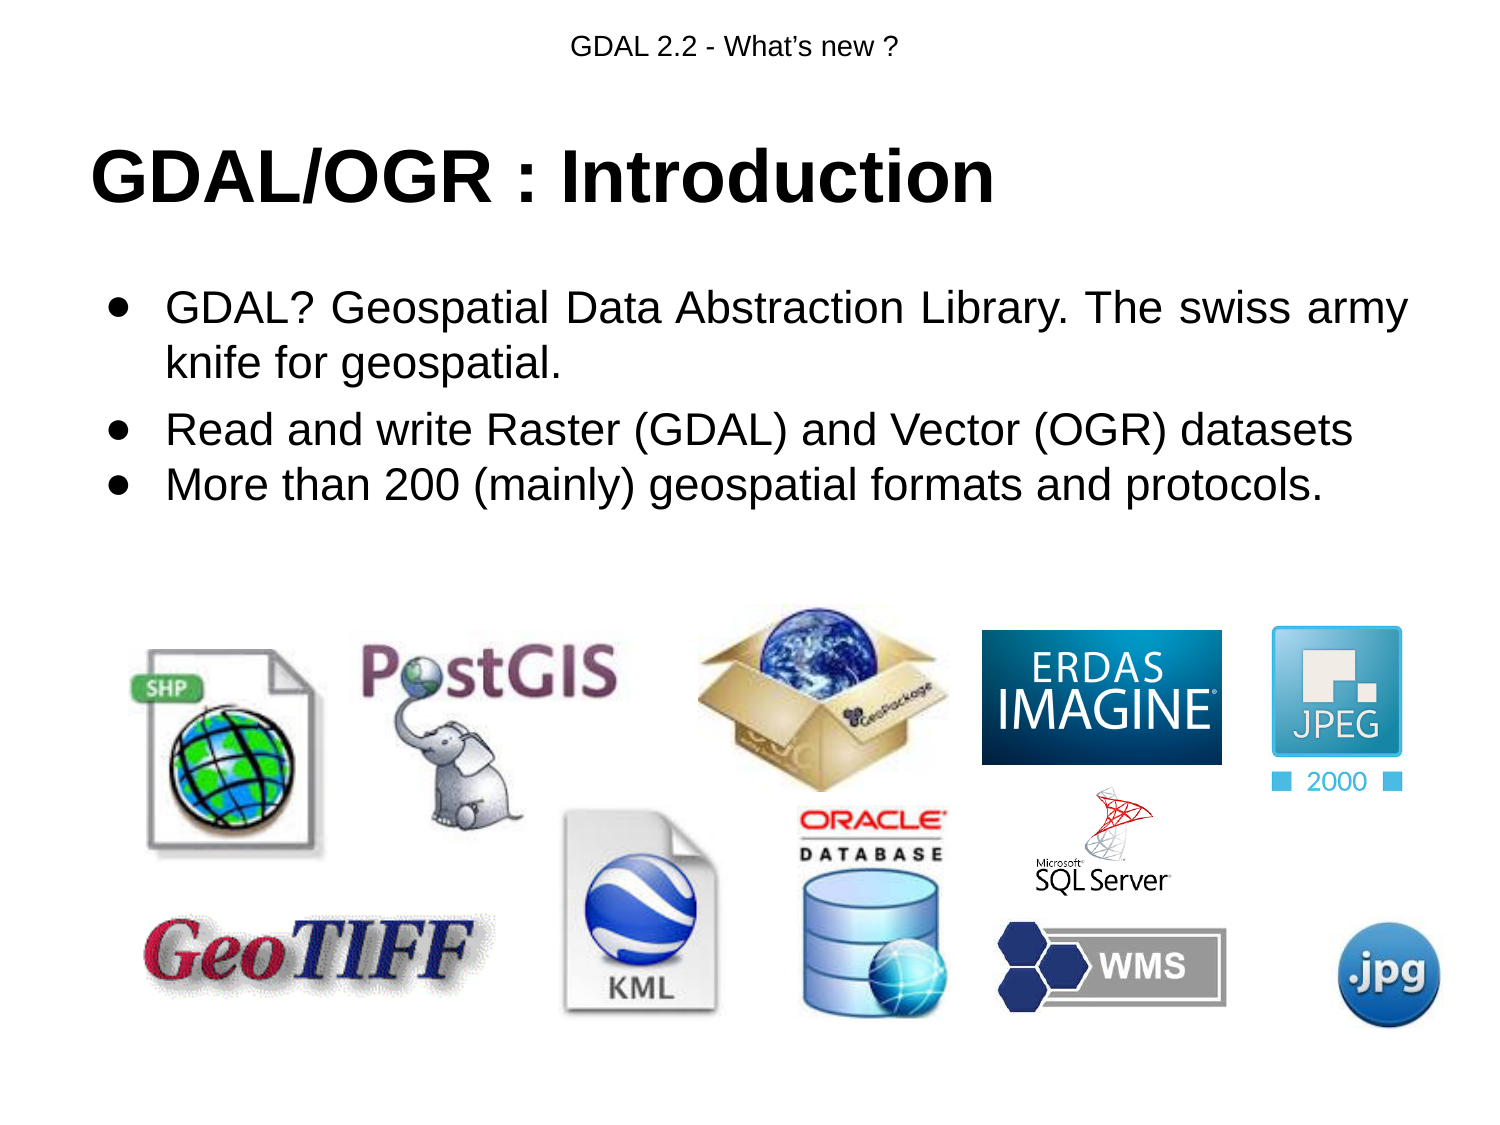

# GDAL/OGR : Introduction
GDAL? Geospatial Data Abstraction Library. The swiss army knife for geospatial.
Read and write Raster (GDAL) and Vector (OGR) datasets
More than 200 (mainly) geospatial formats and protocols.